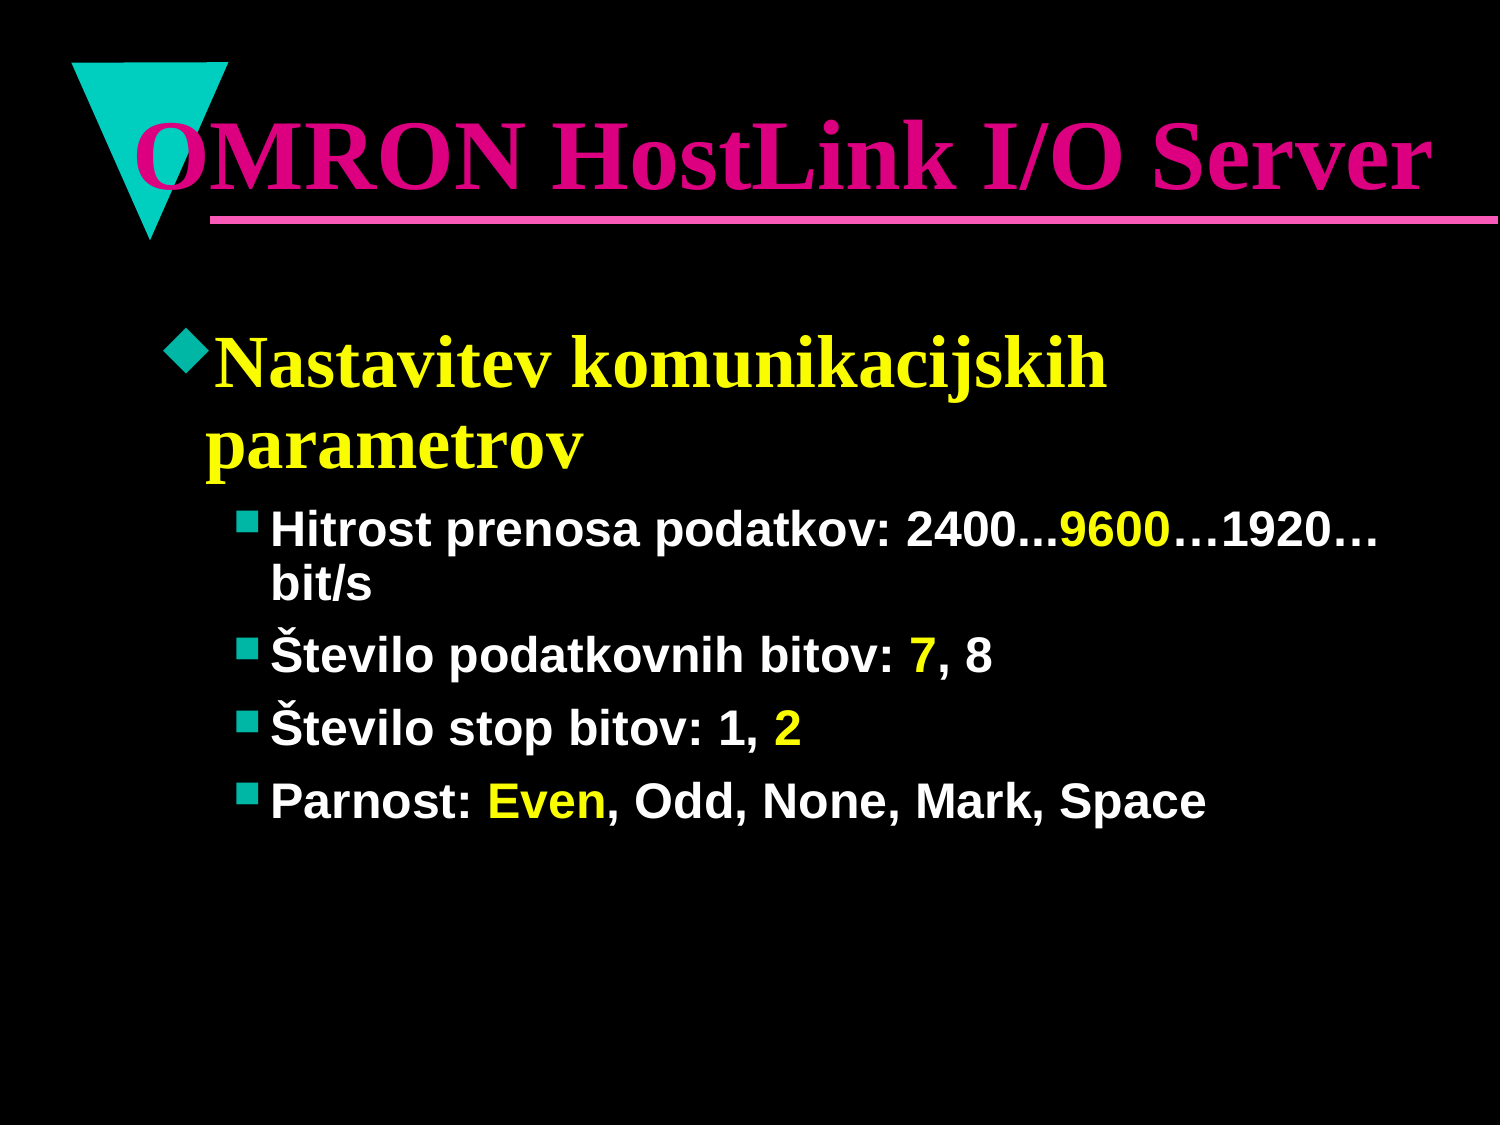

# OMRON HostLink I/O Server
Nastavitev komunikacijskih parametrov
Hitrost prenosa podatkov: 2400...9600…1920… bit/s
Število podatkovnih bitov: 7, 8
Število stop bitov: 1, 2
Parnost: Even, Odd, None, Mark, Space
RVP2
I/O komunikacija
18